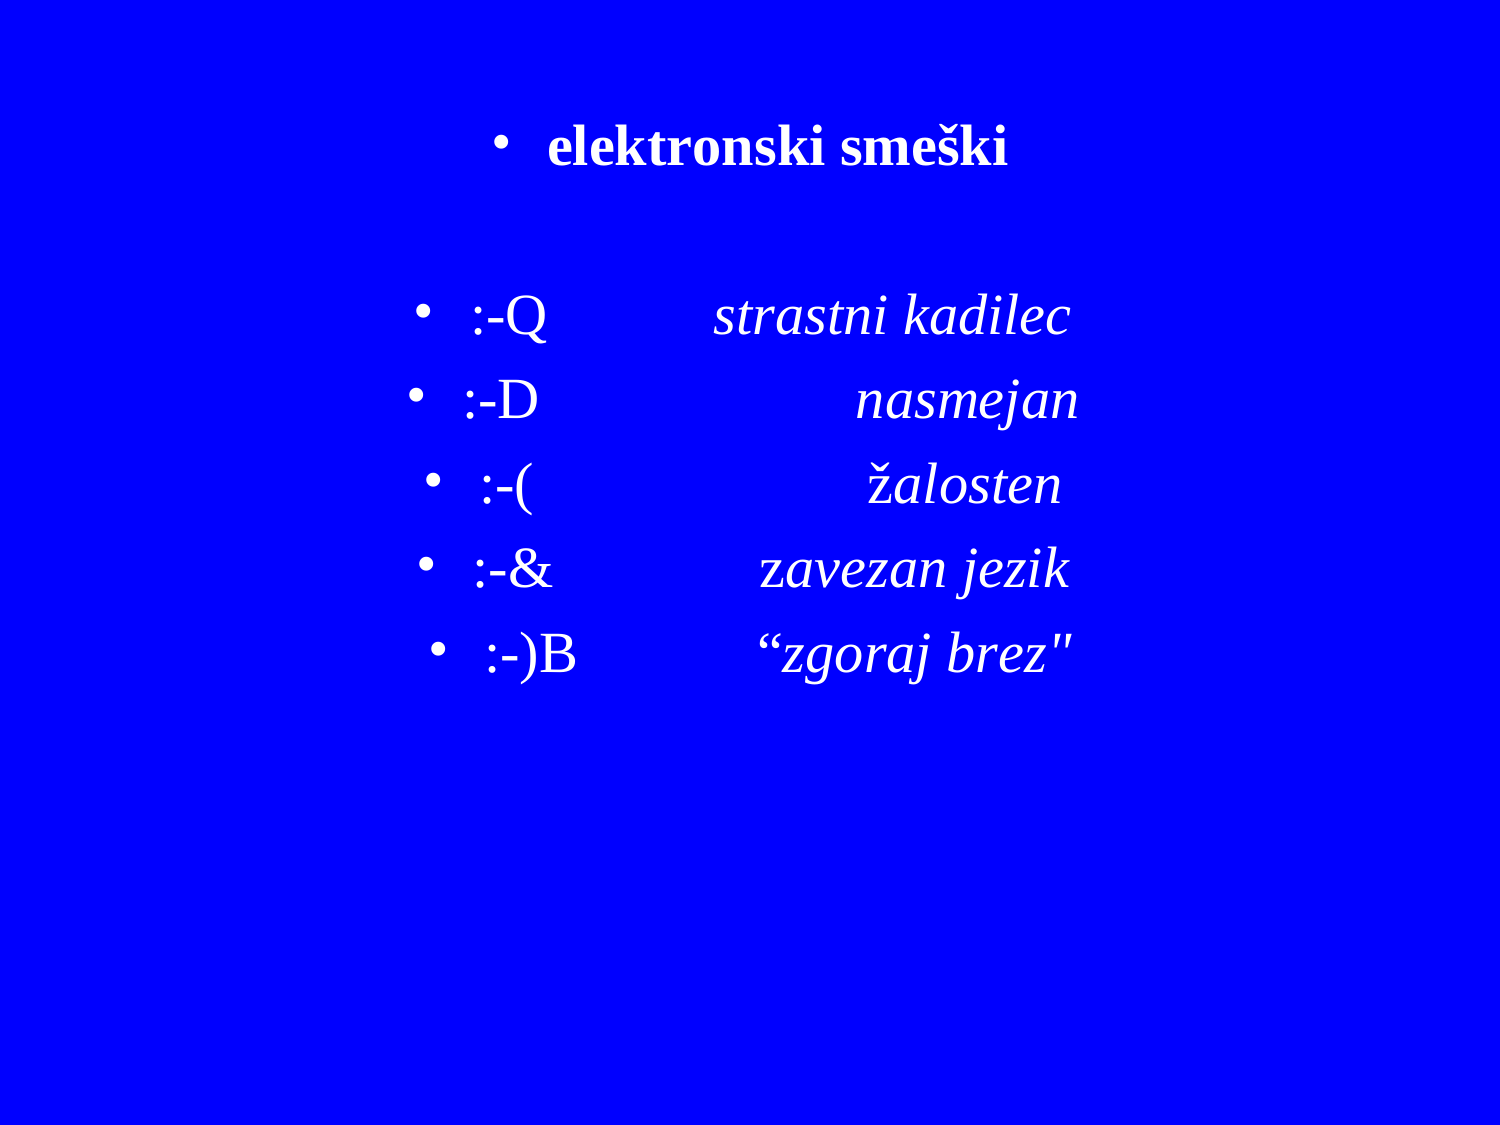

# elektronski smeški
:-Q		strastni kadilec
:-D			nasmejan
:-(		 žalosten
:-&		 zavezan jezik
:-)B	 “zgoraj brez"